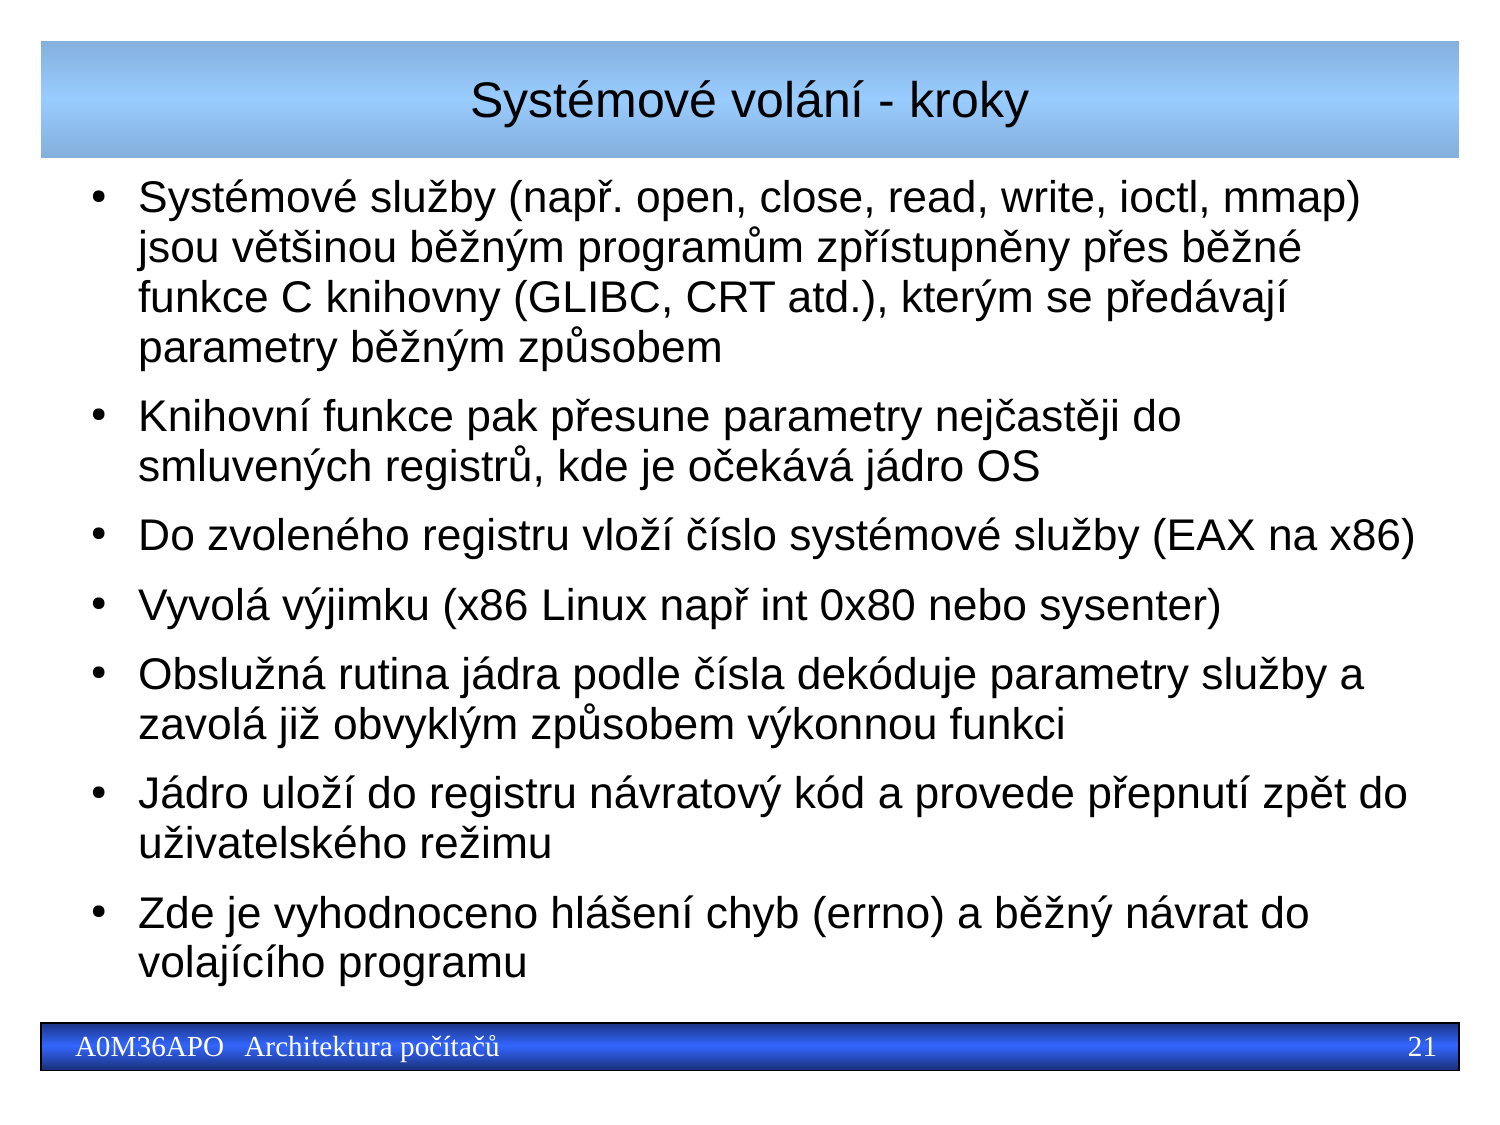

# Systémové volání - kroky
Systémové služby (např. open, close, read, write, ioctl, mmap) jsou většinou běžným programům zpřístupněny přes běžné funkce C knihovny (GLIBC, CRT atd.), kterým se předávají parametry běžným způsobem
Knihovní funkce pak přesune parametry nejčastěji do smluvených registrů, kde je očekává jádro OS
Do zvoleného registru vloží číslo systémové služby (EAX na x86)
Vyvolá výjimku (x86 Linux např int 0x80 nebo sysenter)
Obslužná rutina jádra podle čísla dekóduje parametry služby a zavolá již obvyklým způsobem výkonnou funkci
Jádro uloží do registru návratový kód a provede přepnutí zpět do uživatelského režimu
Zde je vyhodnoceno hlášení chyb (errno) a běžný návrat do volajícího programu
A0M36APO Architektura počítačů
21